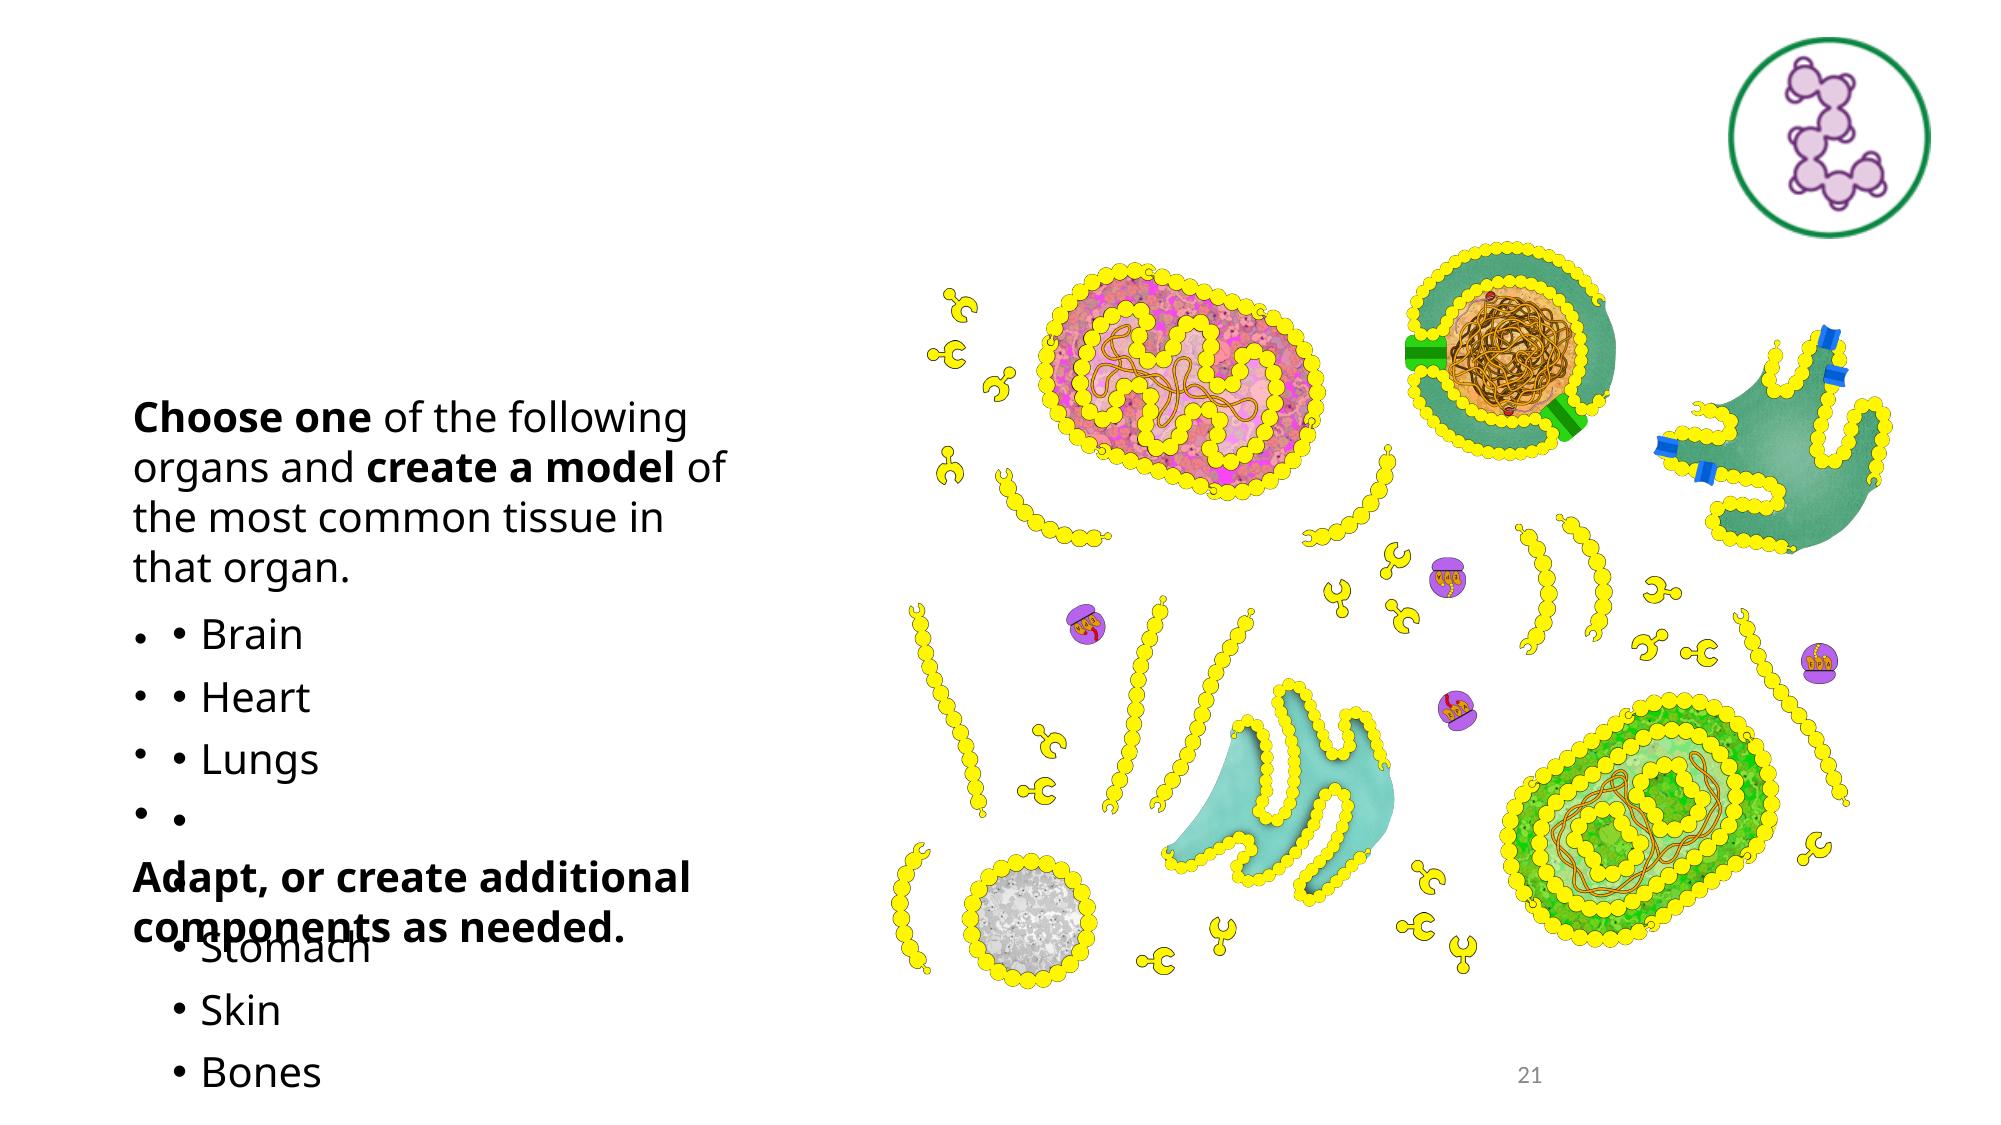

Modeling Tissue Cells
Choose one of the following organs and create a model of the most common tissue in that organ.
Adapt, or create additional components as needed.
Brain
Heart
Lungs
Stomach
Skin
Bones